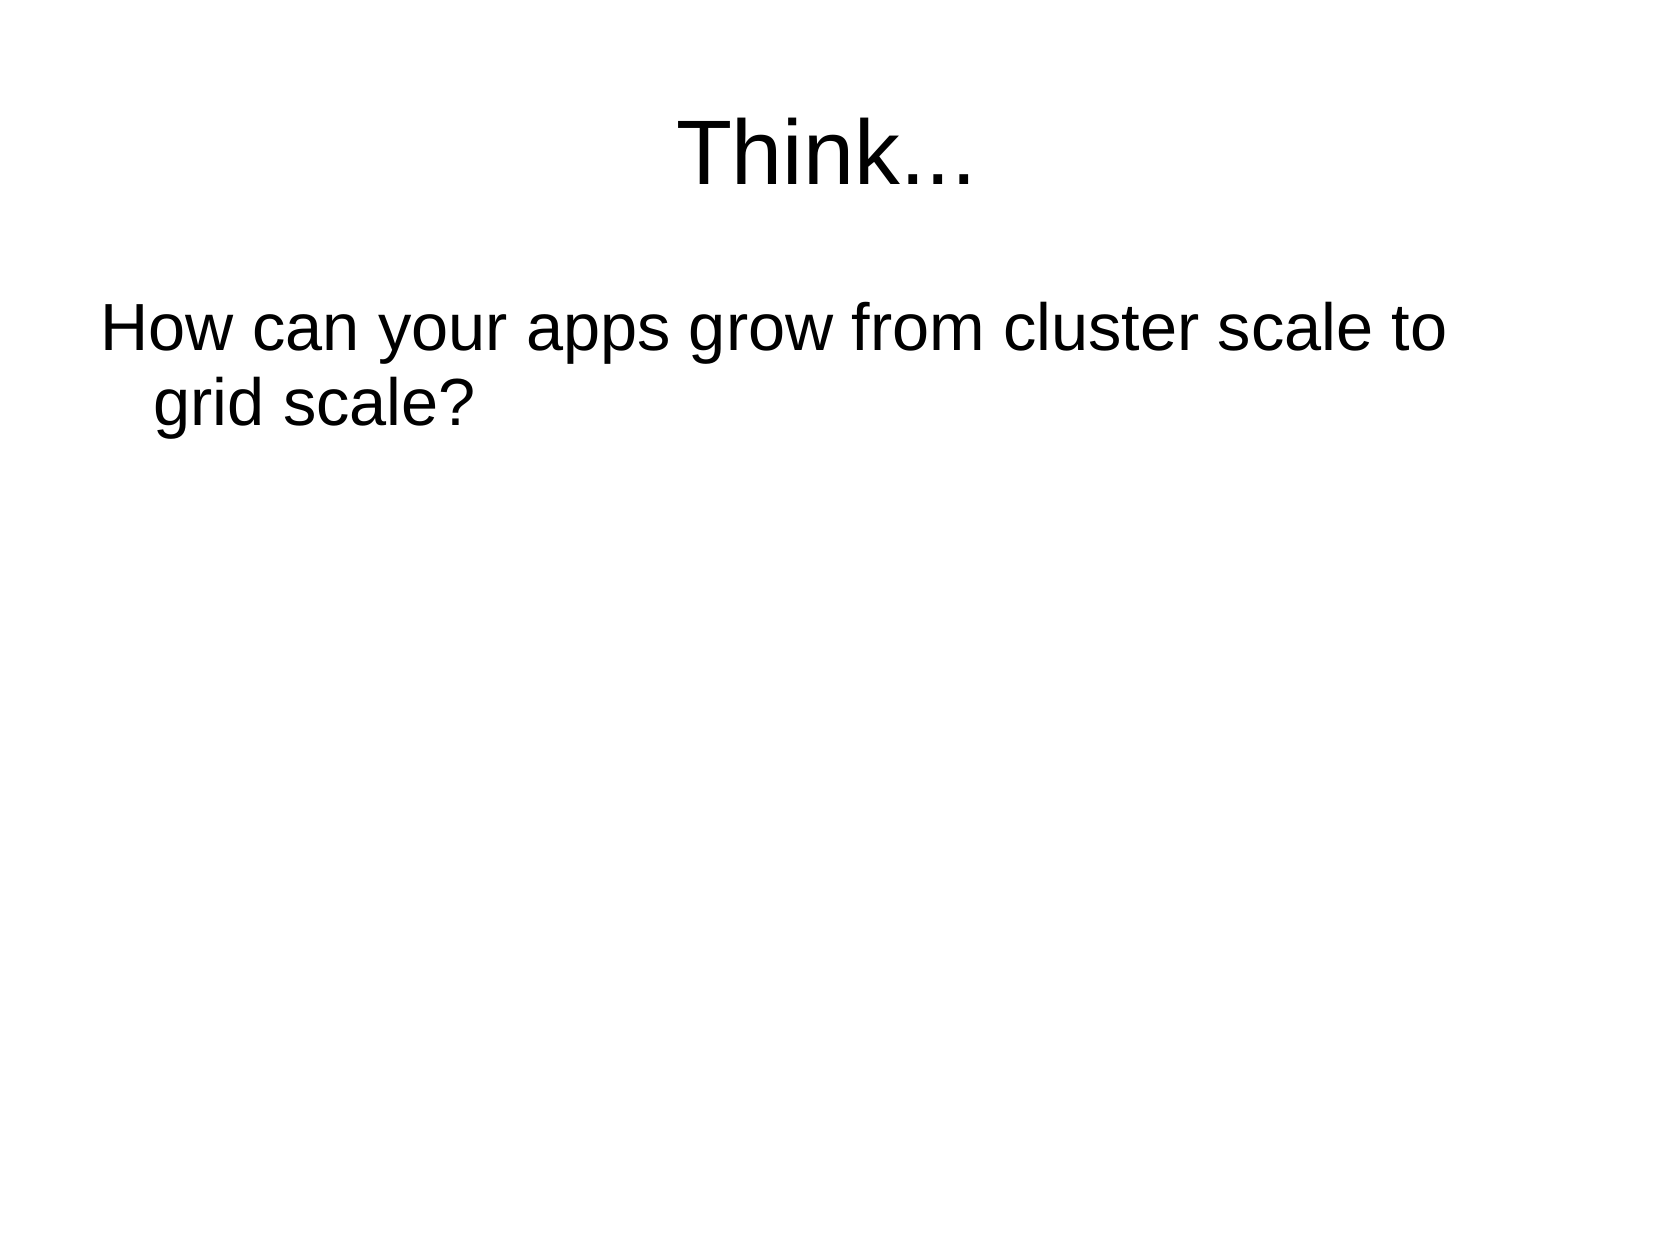

# Think...
How can your apps grow from cluster scale to grid scale?